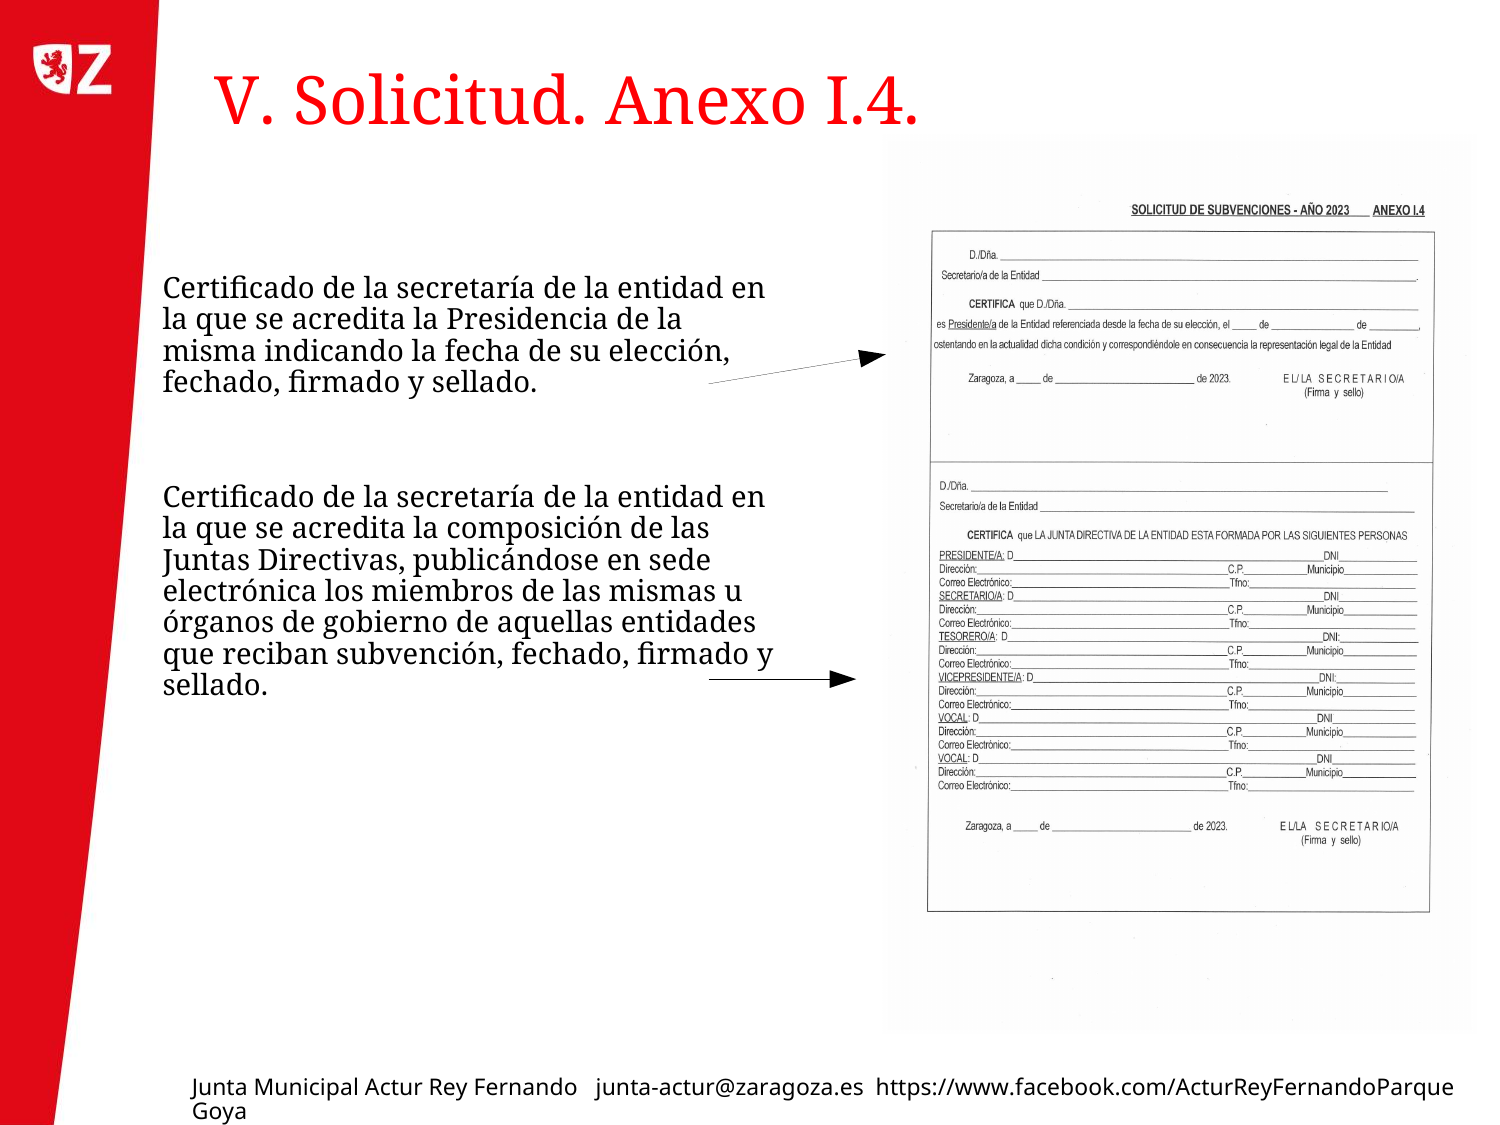

V. Solicitud. Anexo I.4.
Certificado de la secretaría de la entidad en la que se acredita la Presidencia de la misma indicando la fecha de su elección, fechado, firmado y sellado.
Certificado de la secretaría de la entidad en la que se acredita la composición de las Juntas Directivas, publicándose en sede electrónica los miembros de las mismas u órganos de gobierno de aquellas entidades que reciban subvención, fechado, firmado y sellado.
Junta Municipal Actur Rey Fernando junta-actur@zaragoza.es https://www.facebook.com/ActurReyFernandoParqueGoya